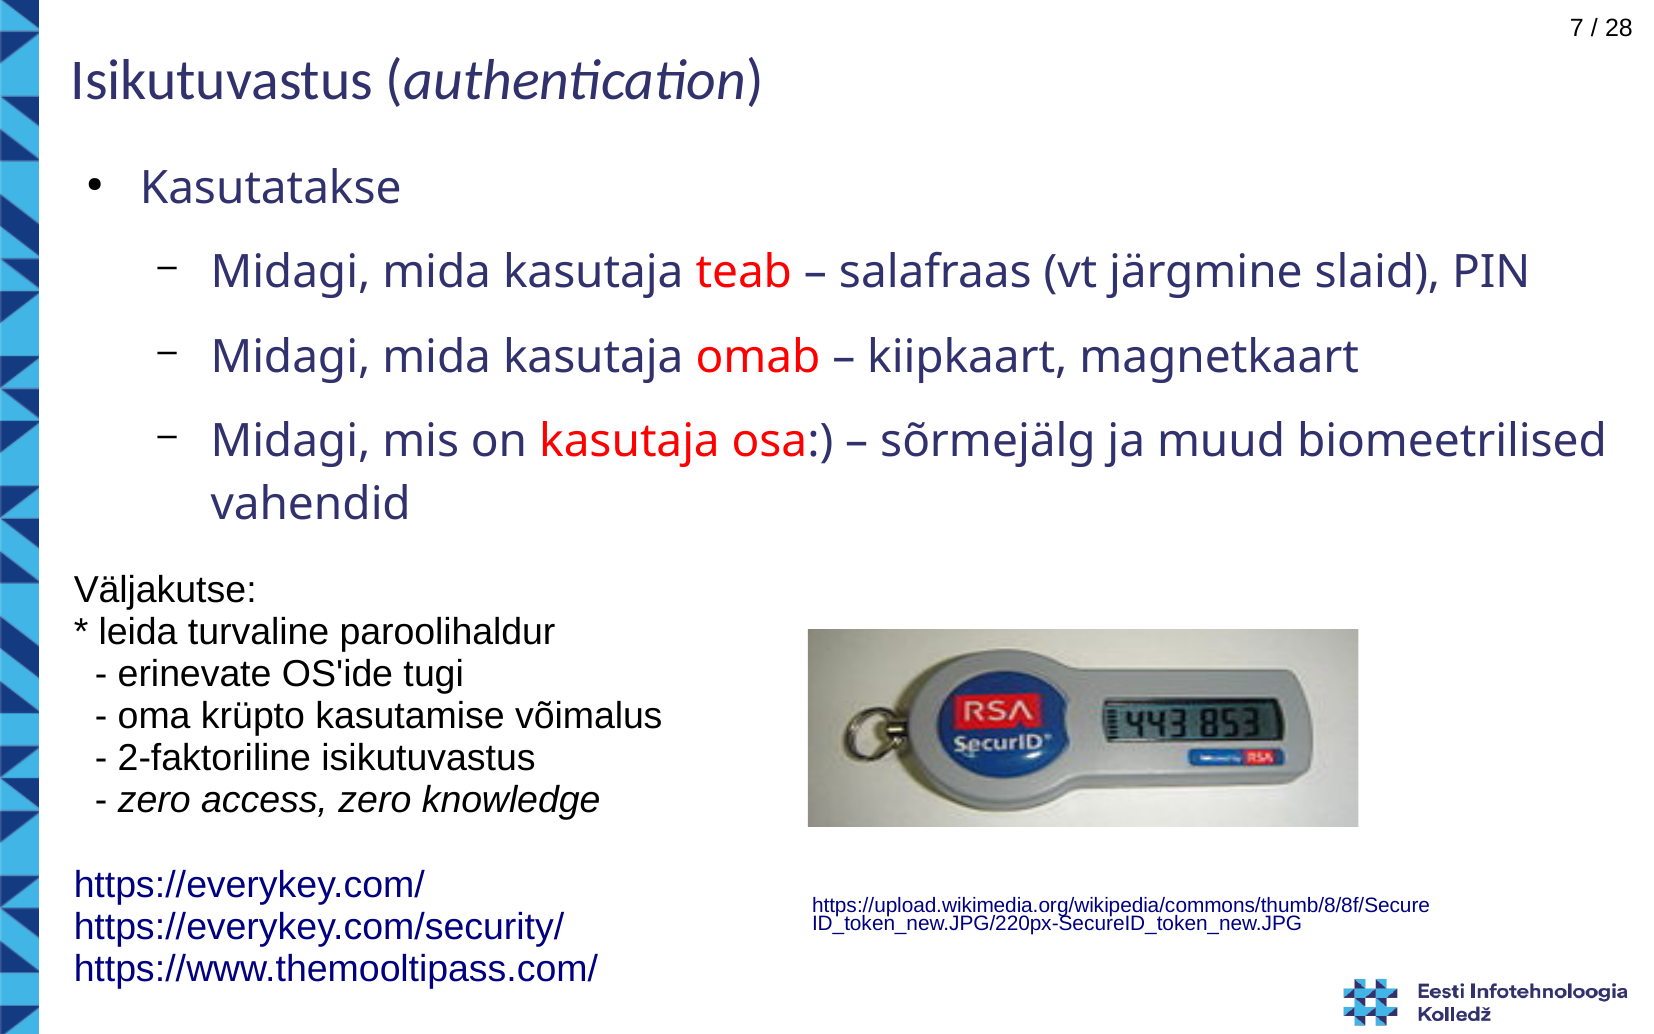

# Isikutuvastus (authentication)
Kasutatakse
Midagi, mida kasutaja teab – salafraas (vt järgmine slaid), PIN
Midagi, mida kasutaja omab – kiipkaart, magnetkaart
Midagi, mis on kasutaja osa:) – sõrmejälg ja muud biomeetrilised vahendid
Väljakutse:
* leida turvaline paroolihaldur
 - erinevate OS'ide tugi
 - oma krüpto kasutamise võimalus
 - 2-faktoriline isikutuvastus
 - zero access, zero knowledge
https://everykey.com/
https://everykey.com/security/
https://www.themooltipass.com/
https://upload.wikimedia.org/wikipedia/commons/thumb/8/8f/SecureID_token_new.JPG/220px-SecureID_token_new.JPG